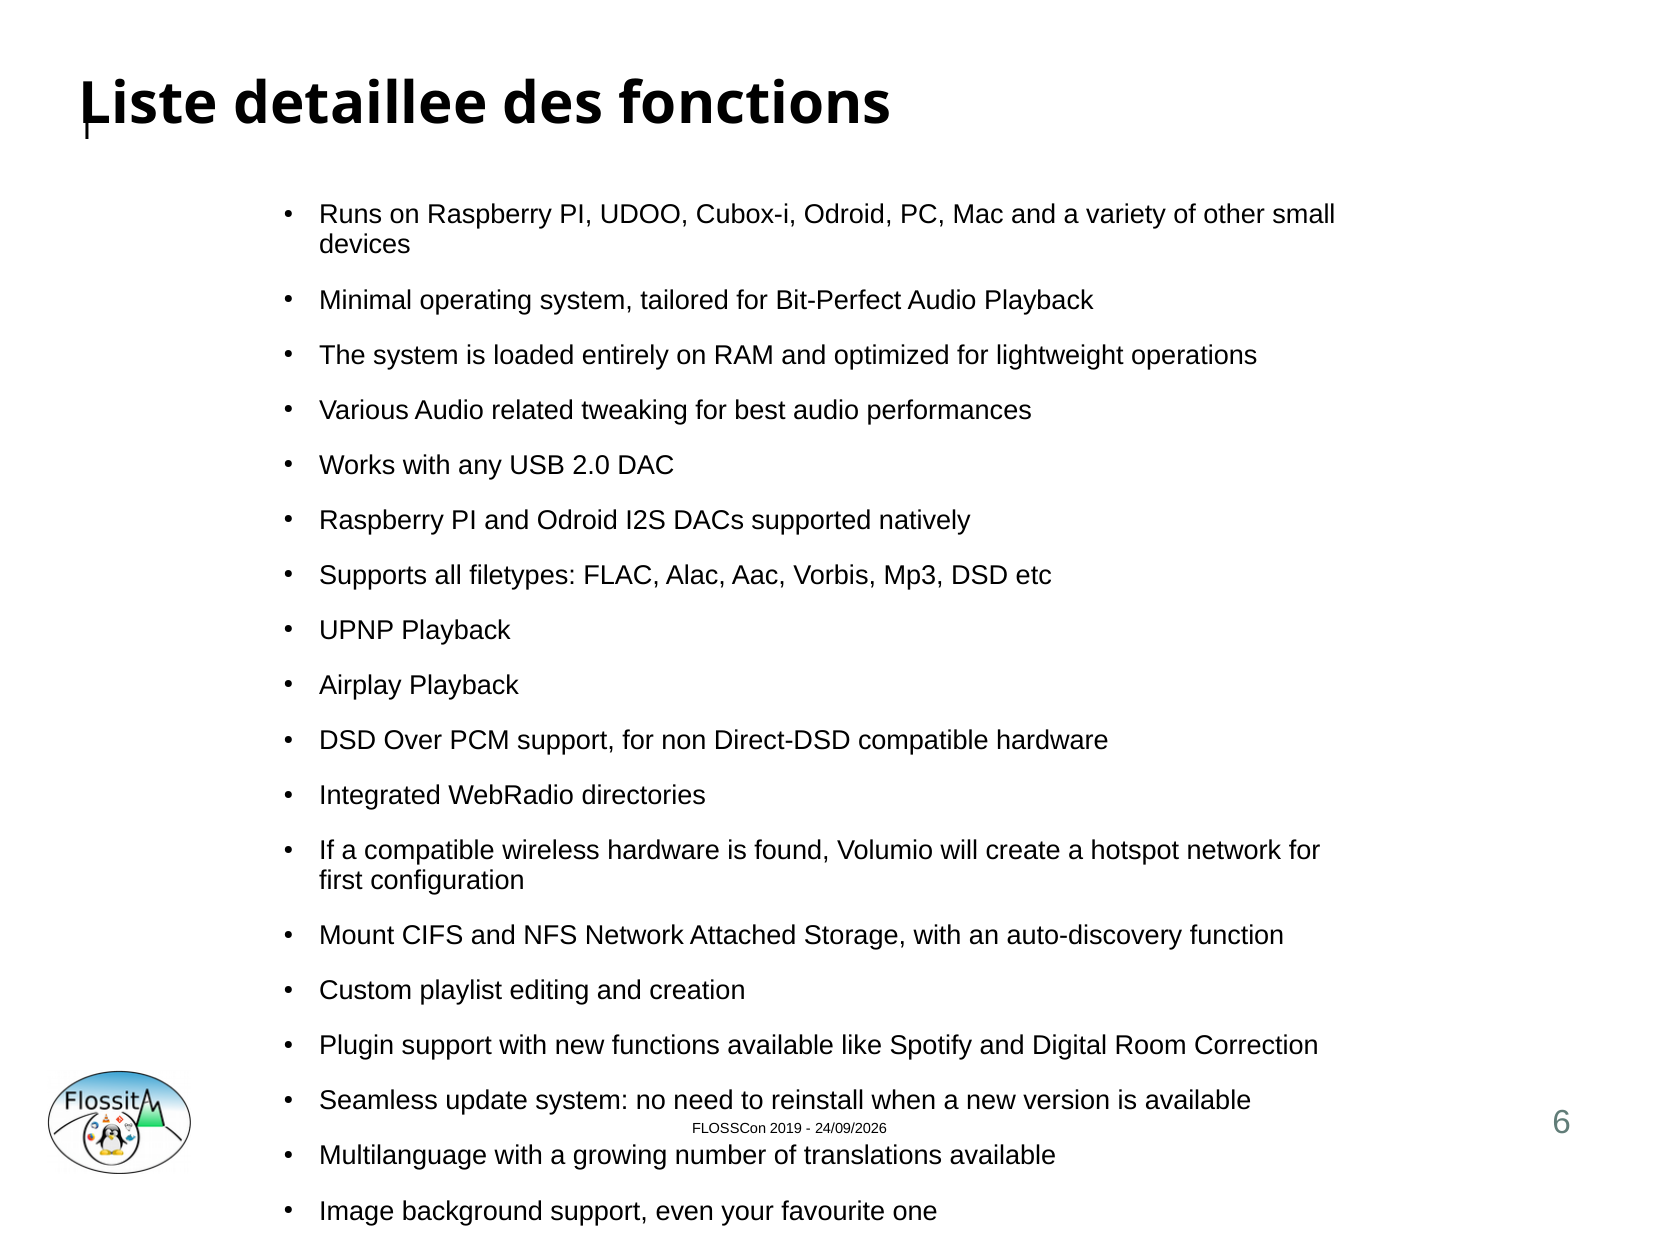

Liste detaillee des fonctions
# I
Runs on Raspberry PI, UDOO, Cubox-i, Odroid, PC, Mac and a variety of other small devices
Minimal operating system, tailored for Bit-Perfect Audio Playback
The system is loaded entirely on RAM and optimized for lightweight operations
Various Audio related tweaking for best audio performances
Works with any USB 2.0 DAC
Raspberry PI and Odroid I2S DACs supported natively
Supports all filetypes: FLAC, Alac, Aac, Vorbis, Mp3, DSD etc
UPNP Playback
Airplay Playback
DSD Over PCM support, for non Direct-DSD compatible hardware
Integrated WebRadio directories
If a compatible wireless hardware is found, Volumio will create a hotspot network for first configuration
Mount CIFS and NFS Network Attached Storage, with an auto-discovery function
Custom playlist editing and creation
Plugin support with new functions available like Spotify and Digital Room Correction
Seamless update system: no need to reinstall when a new version is available
Multilanguage with a growing number of translations available
Image background support, even your favourite one
Alarm and sleep function
6